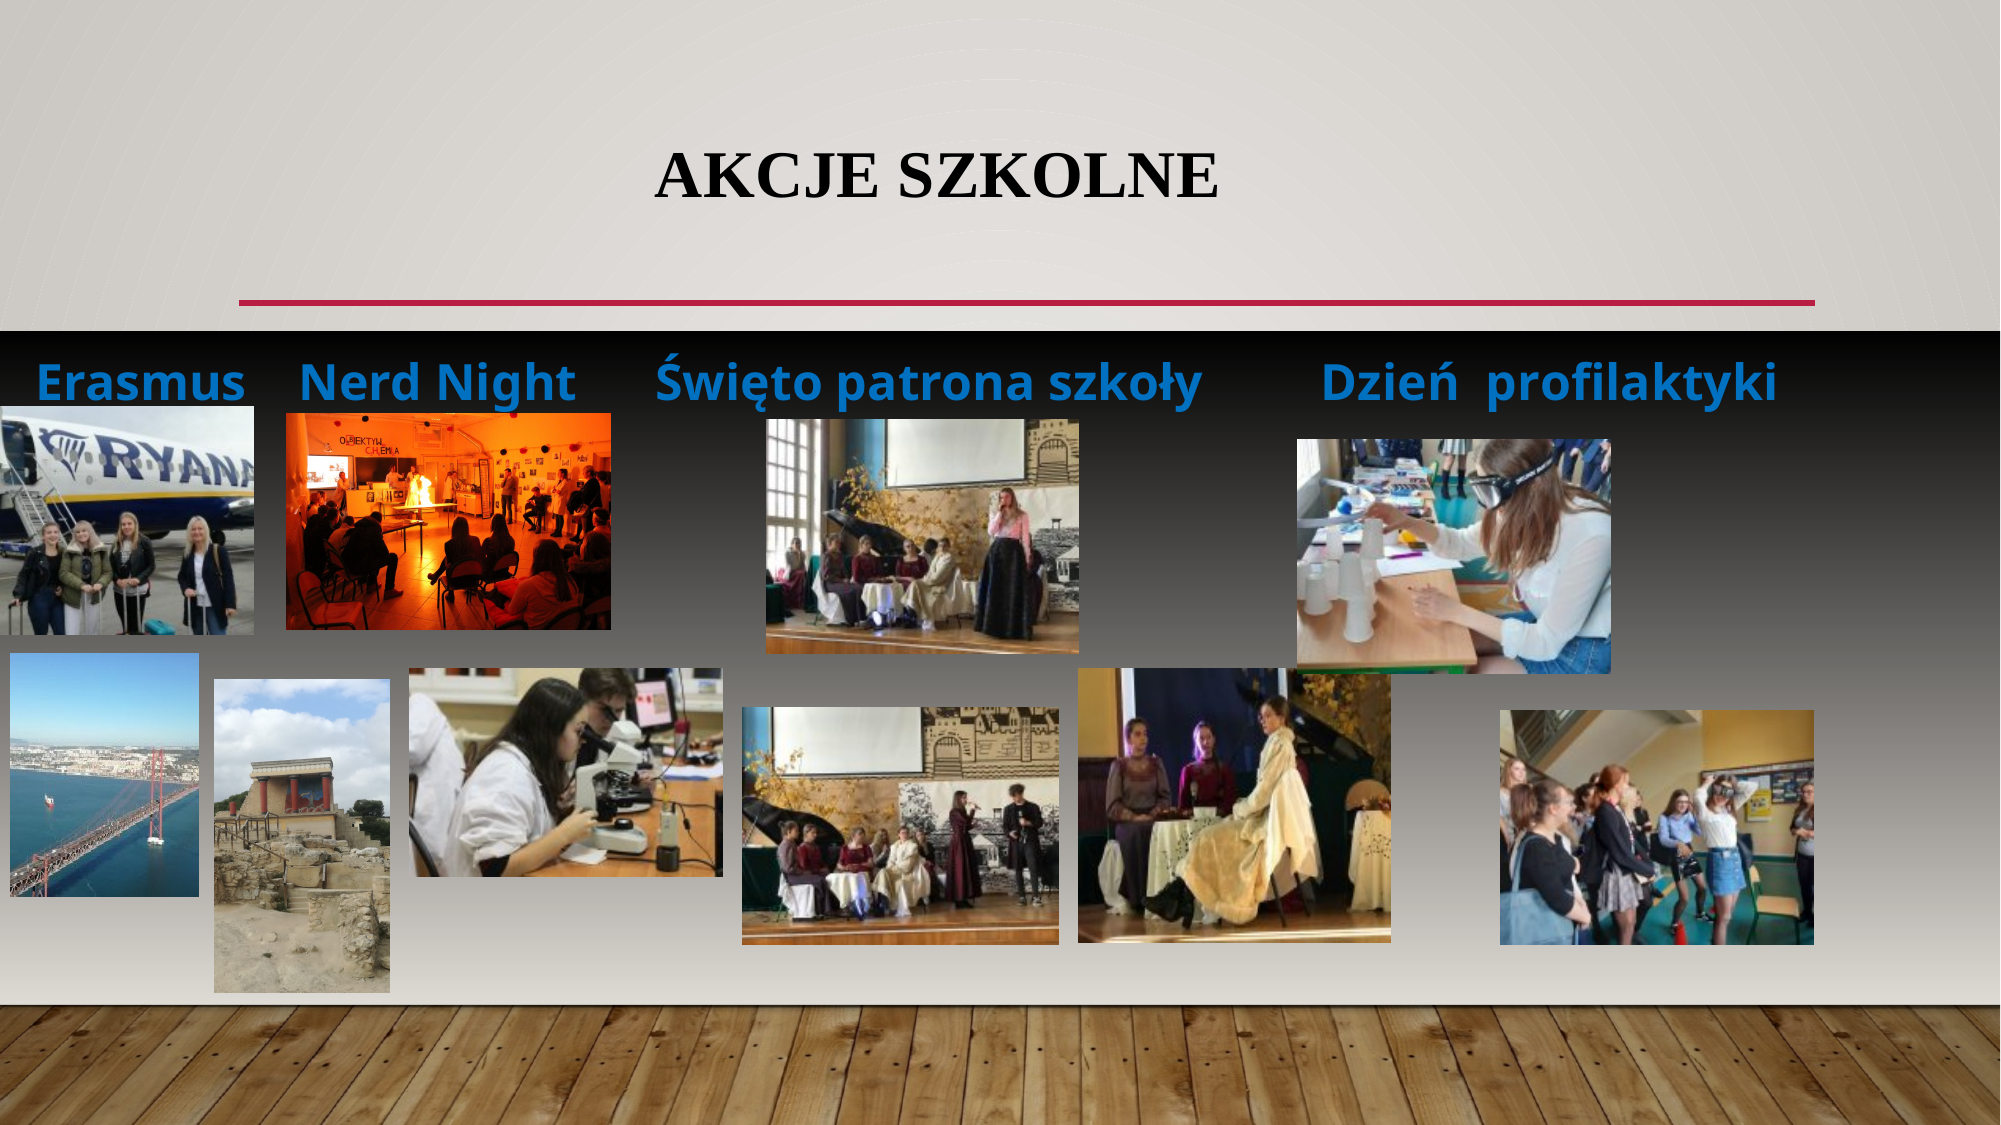

# Akcje szkolne
Erasmus Nerd Night Święto patrona szkoły Dzień profilaktyki